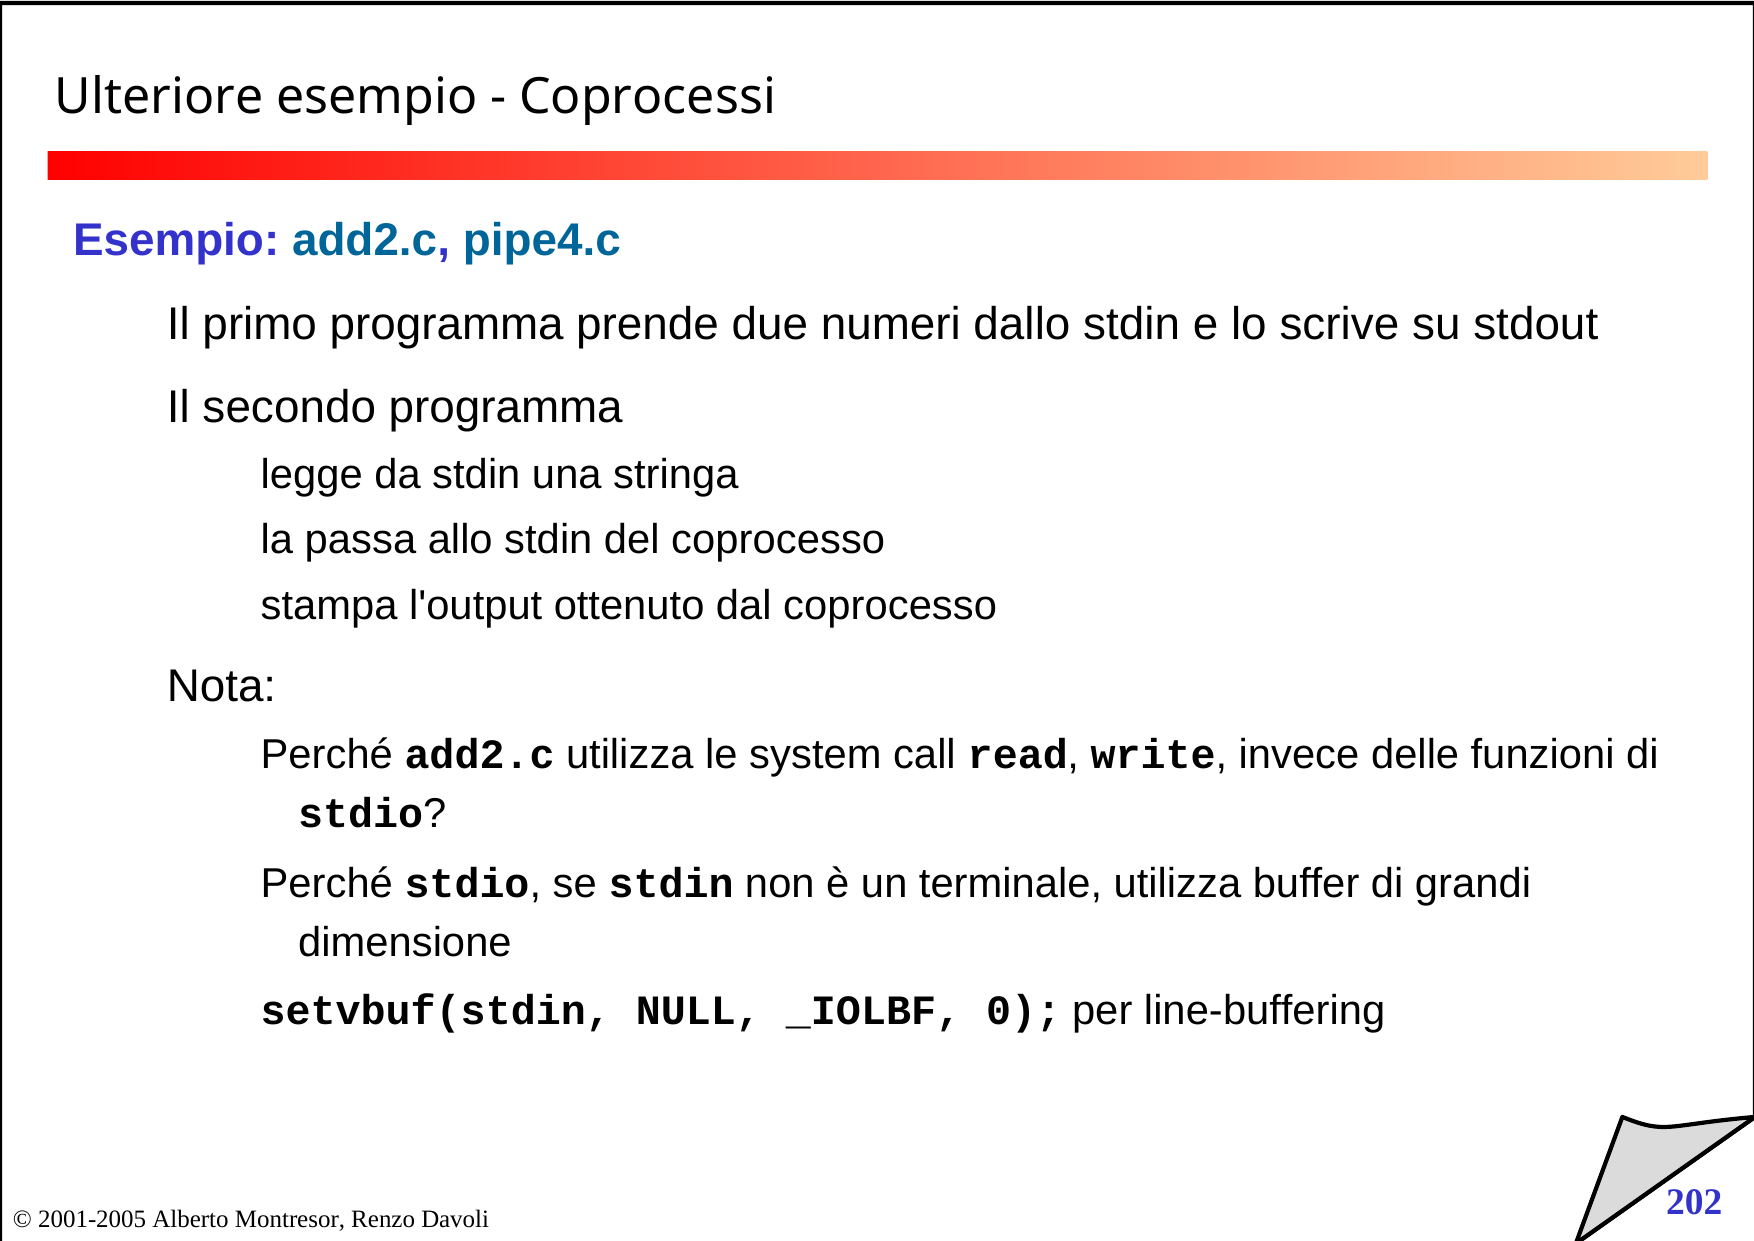

# Ulteriore esempio - Coprocessi
Esempio: add2.c, pipe4.c
Il primo programma prende due numeri dallo stdin e lo scrive su stdout
Il secondo programma
legge da stdin una stringa
la passa allo stdin del coprocesso
stampa l'output ottenuto dal coprocesso
Nota:
Perché add2.c utilizza le system call read, write, invece delle funzioni di stdio?
Perché stdio, se stdin non è un terminale, utilizza buffer di grandi dimensione
setvbuf(stdin, NULL, _IOLBF, 0); per line-buffering